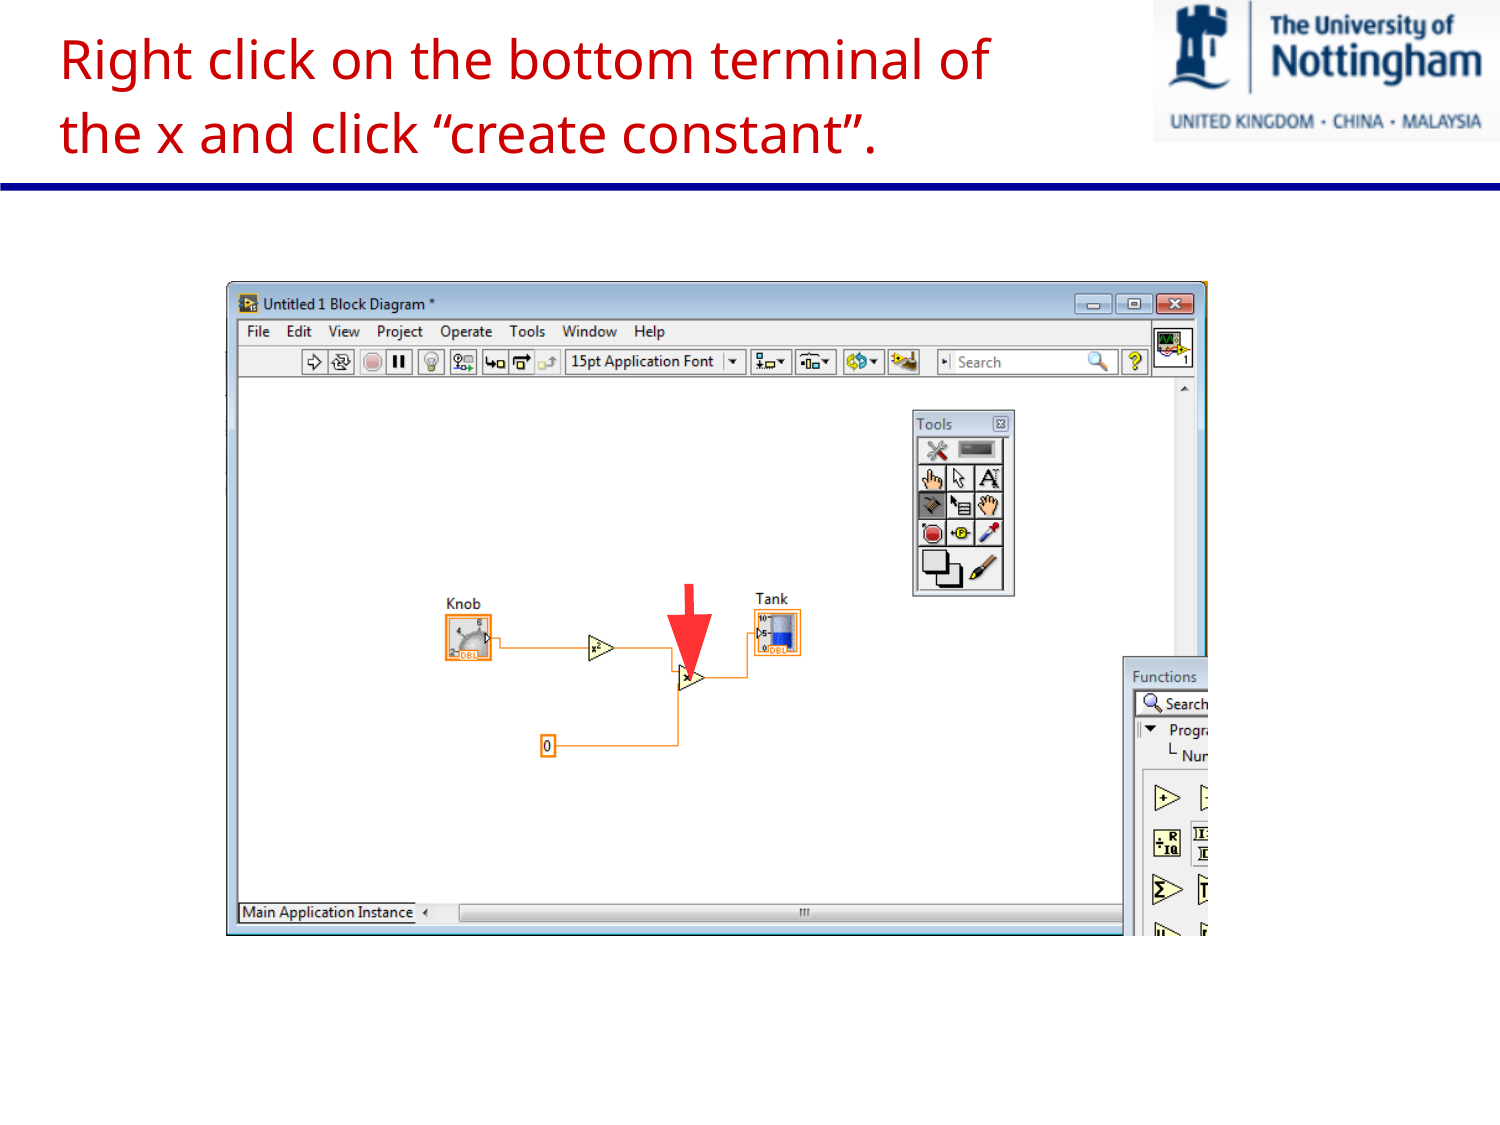

# Right click on the bottom terminal of the x and click “create constant”.